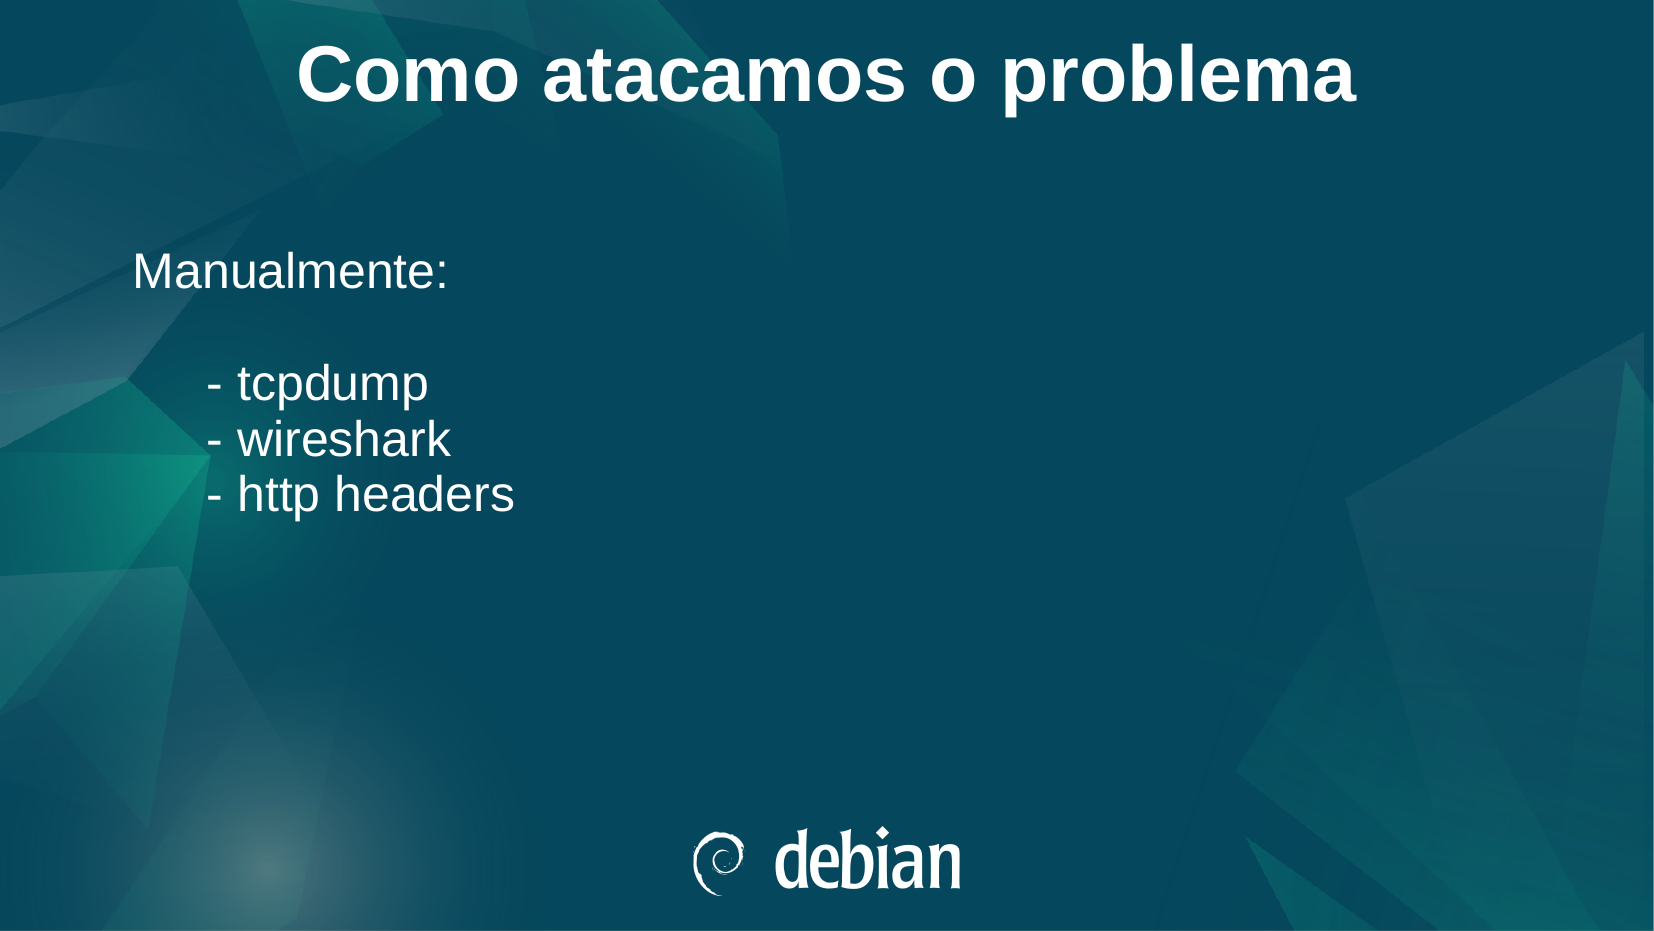

# Como atacamos o problema
Manualmente:
	- tcpdump
	- wireshark
	- http headers